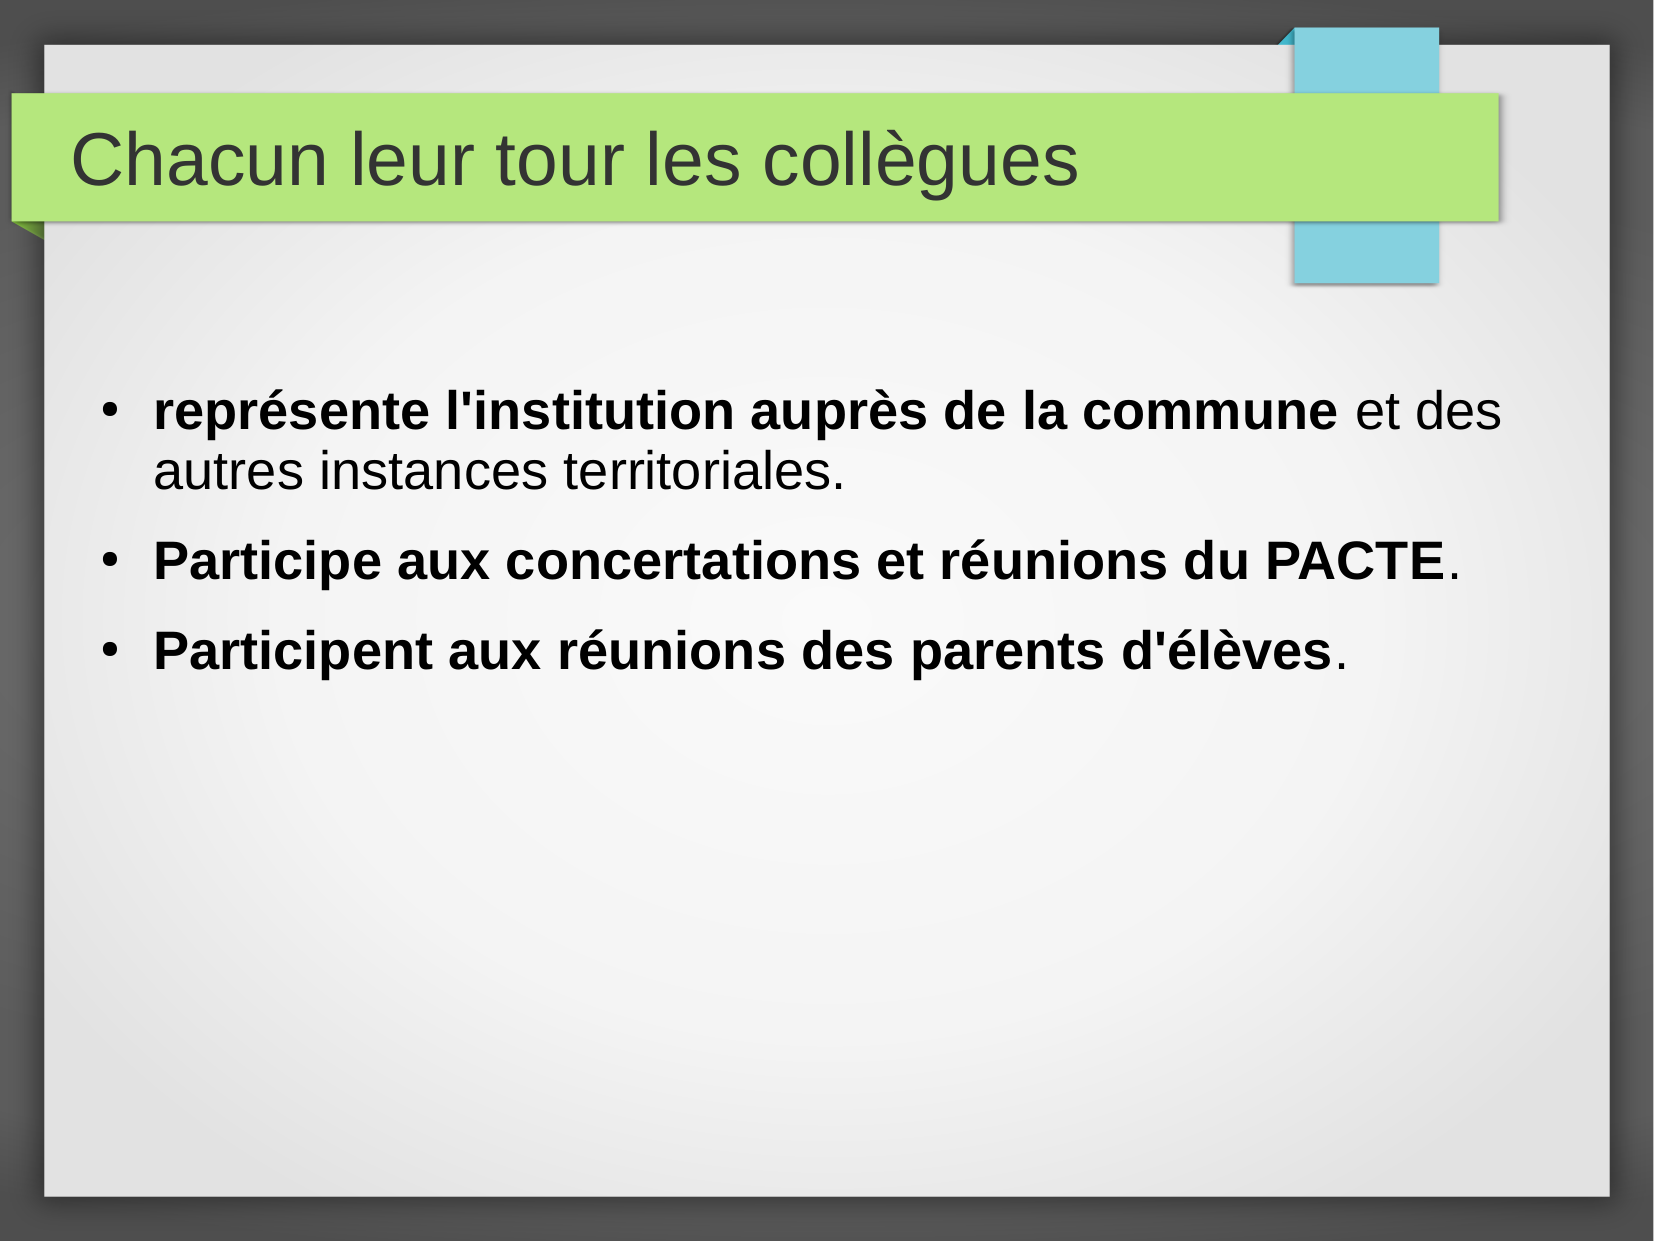

# Chacun leur tour les collègues
représente l'institution auprès de la commune et des autres instances territoriales.
Participe aux concertations et réunions du PACTE.
Participent aux réunions des parents d'élèves.